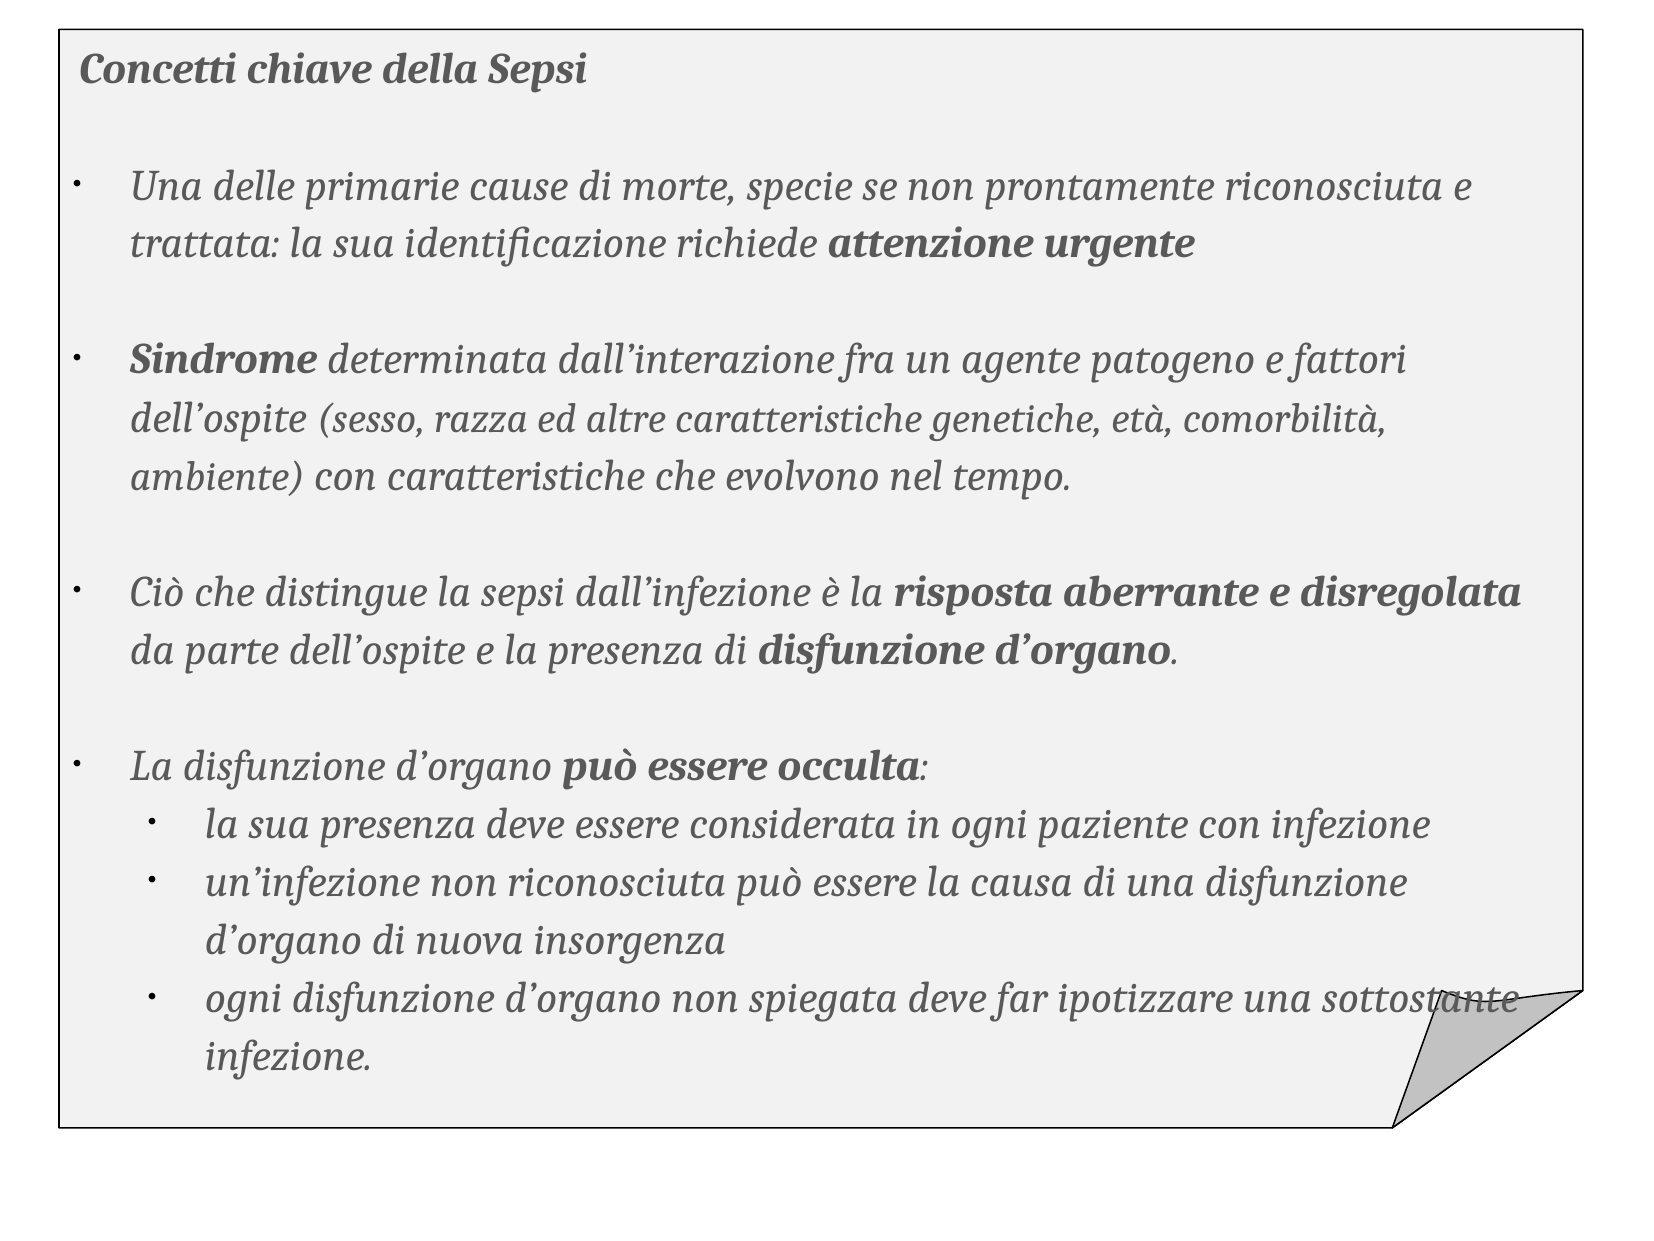

Concetti chiave della Sepsi
Una delle primarie cause di morte, specie se non prontamente riconosciuta e trattata: la sua identificazione richiede attenzione urgente
Sindrome determinata dall’interazione fra un agente patogeno e fattori dell’ospite (sesso, razza ed altre caratteristiche genetiche, età, comorbilità, ambiente) con caratteristiche che evolvono nel tempo.
Ciò che distingue la sepsi dall’infezione è la risposta aberrante e disregolata da parte dell’ospite e la presenza di disfunzione d’organo.
La disfunzione d’organo può essere occulta:
la sua presenza deve essere considerata in ogni paziente con infezione
un’infezione non riconosciuta può essere la causa di una disfunzione d’organo di nuova insorgenza
ogni disfunzione d’organo non spiegata deve far ipotizzare una sottostante infezione.